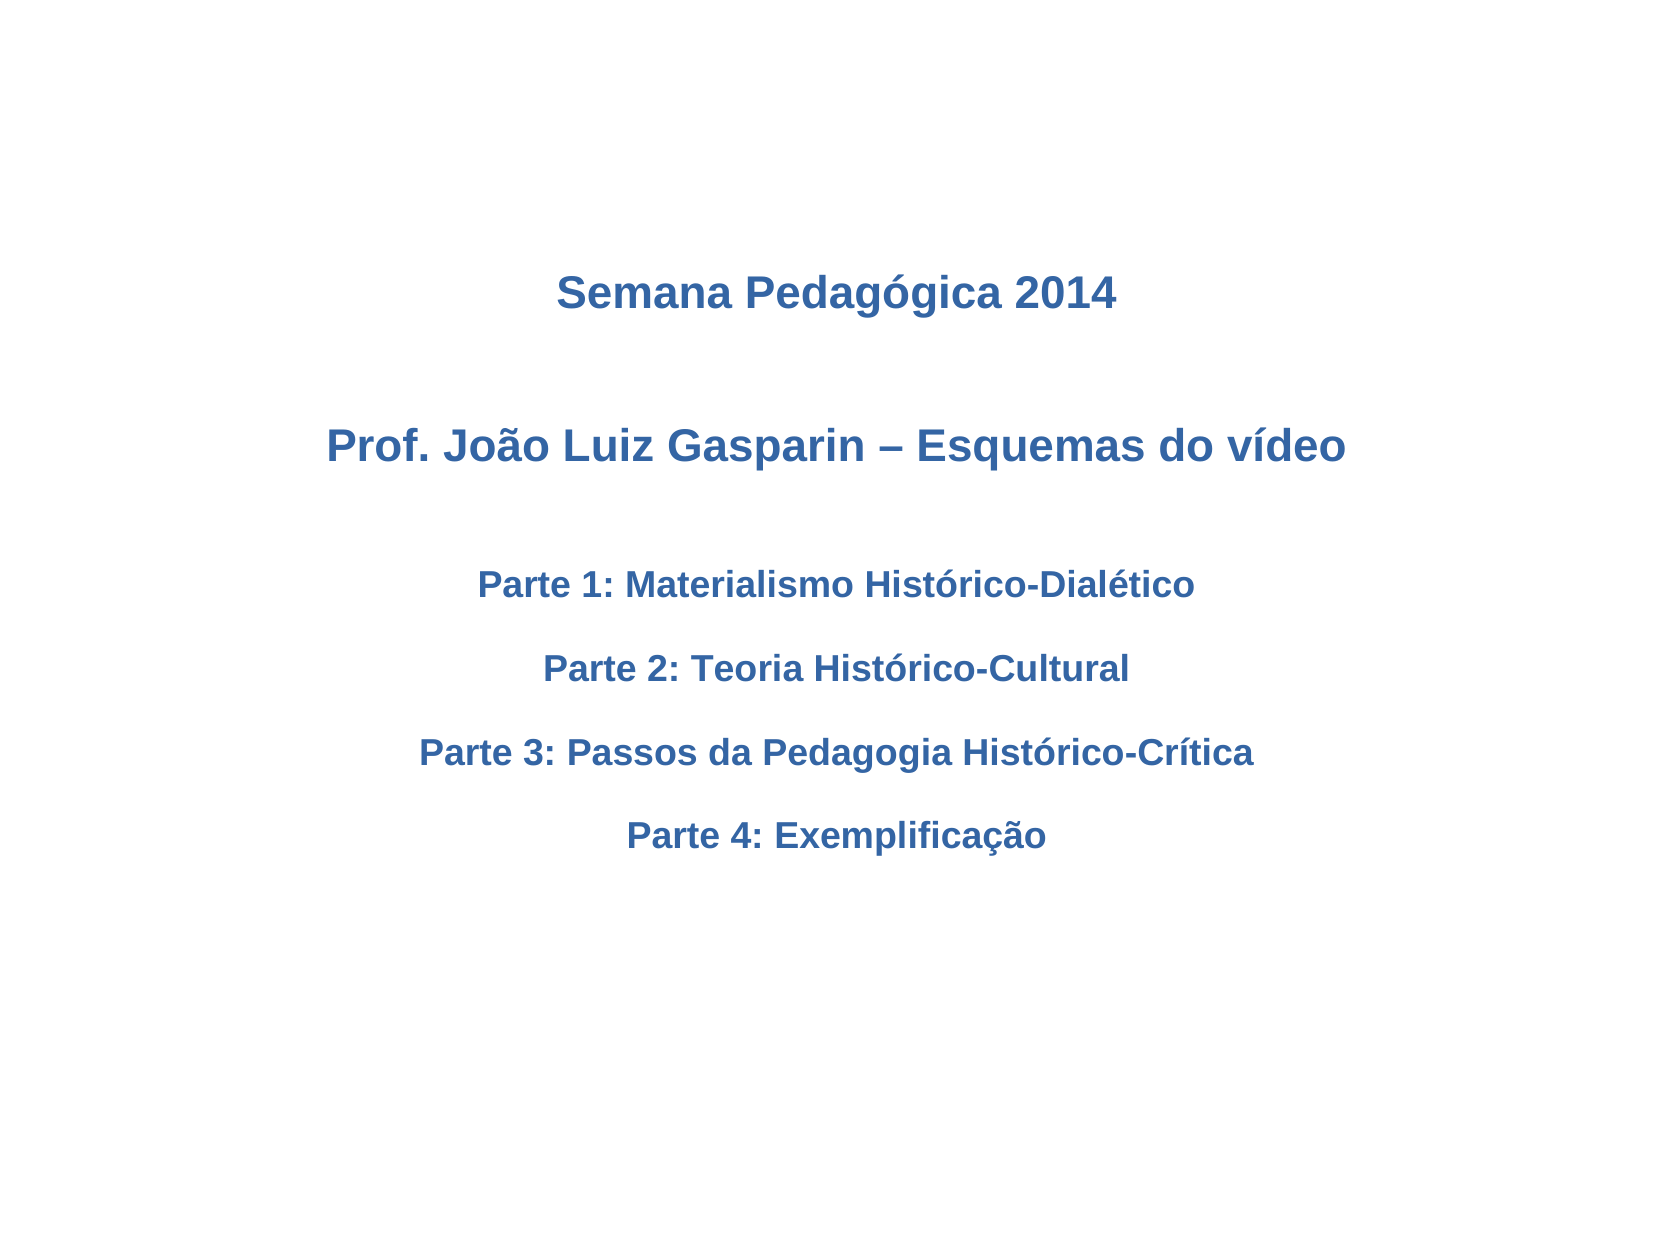

Semana Pedagógica 2014
Prof. João Luiz Gasparin – Esquemas do vídeo
Parte 1: Materialismo Histórico-Dialético
Parte 2: Teoria Histórico-Cultural
Parte 3: Passos da Pedagogia Histórico-Crítica
Parte 4: Exemplificação